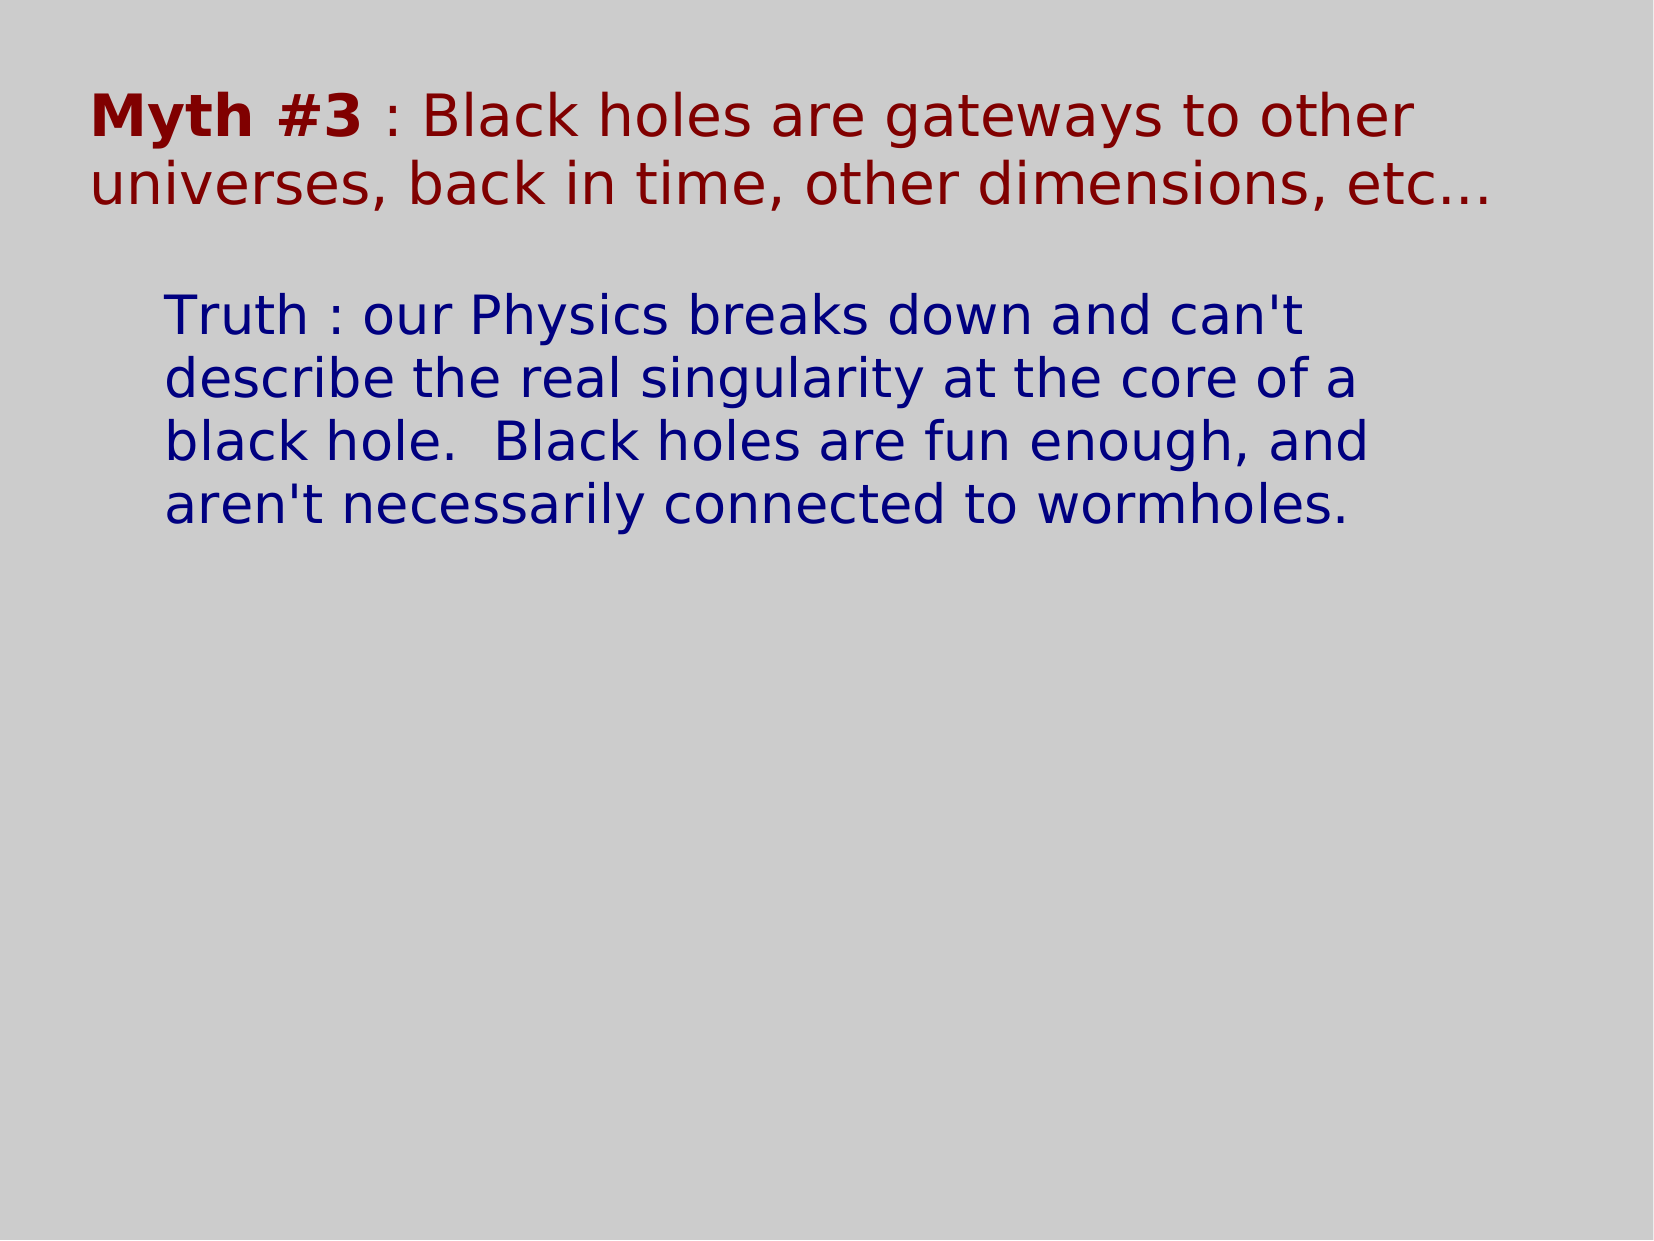

Myth #3 : Black holes are gateways to other universes, back in time, other dimensions, etc...
Truth : our Physics breaks down and can't describe the real singularity at the core of a black hole. Black holes are fun enough, and aren't necessarily connected to wormholes.